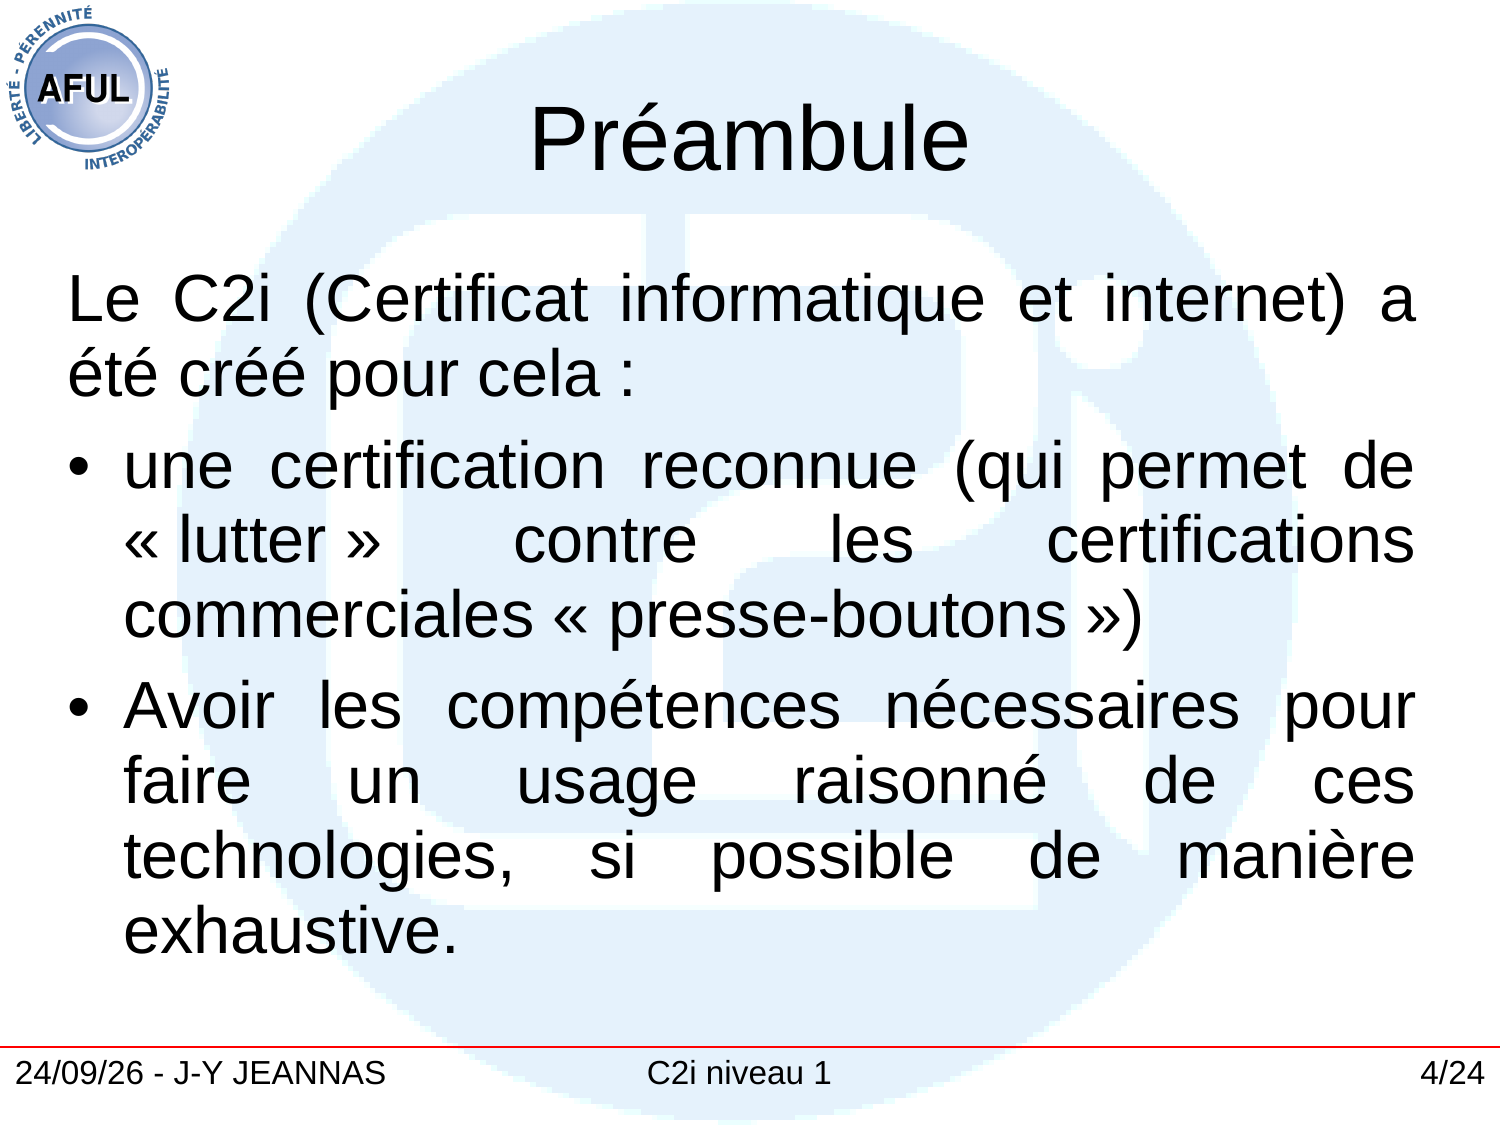

# Préambule
Le C2i (Certificat informatique et internet) a été créé pour cela :
une certification reconnue (qui permet de « lutter » contre les certifications commerciales « presse-boutons »)
Avoir les compétences nécessaires pour faire un usage raisonné de ces technologies, si possible de manière exhaustive.
4